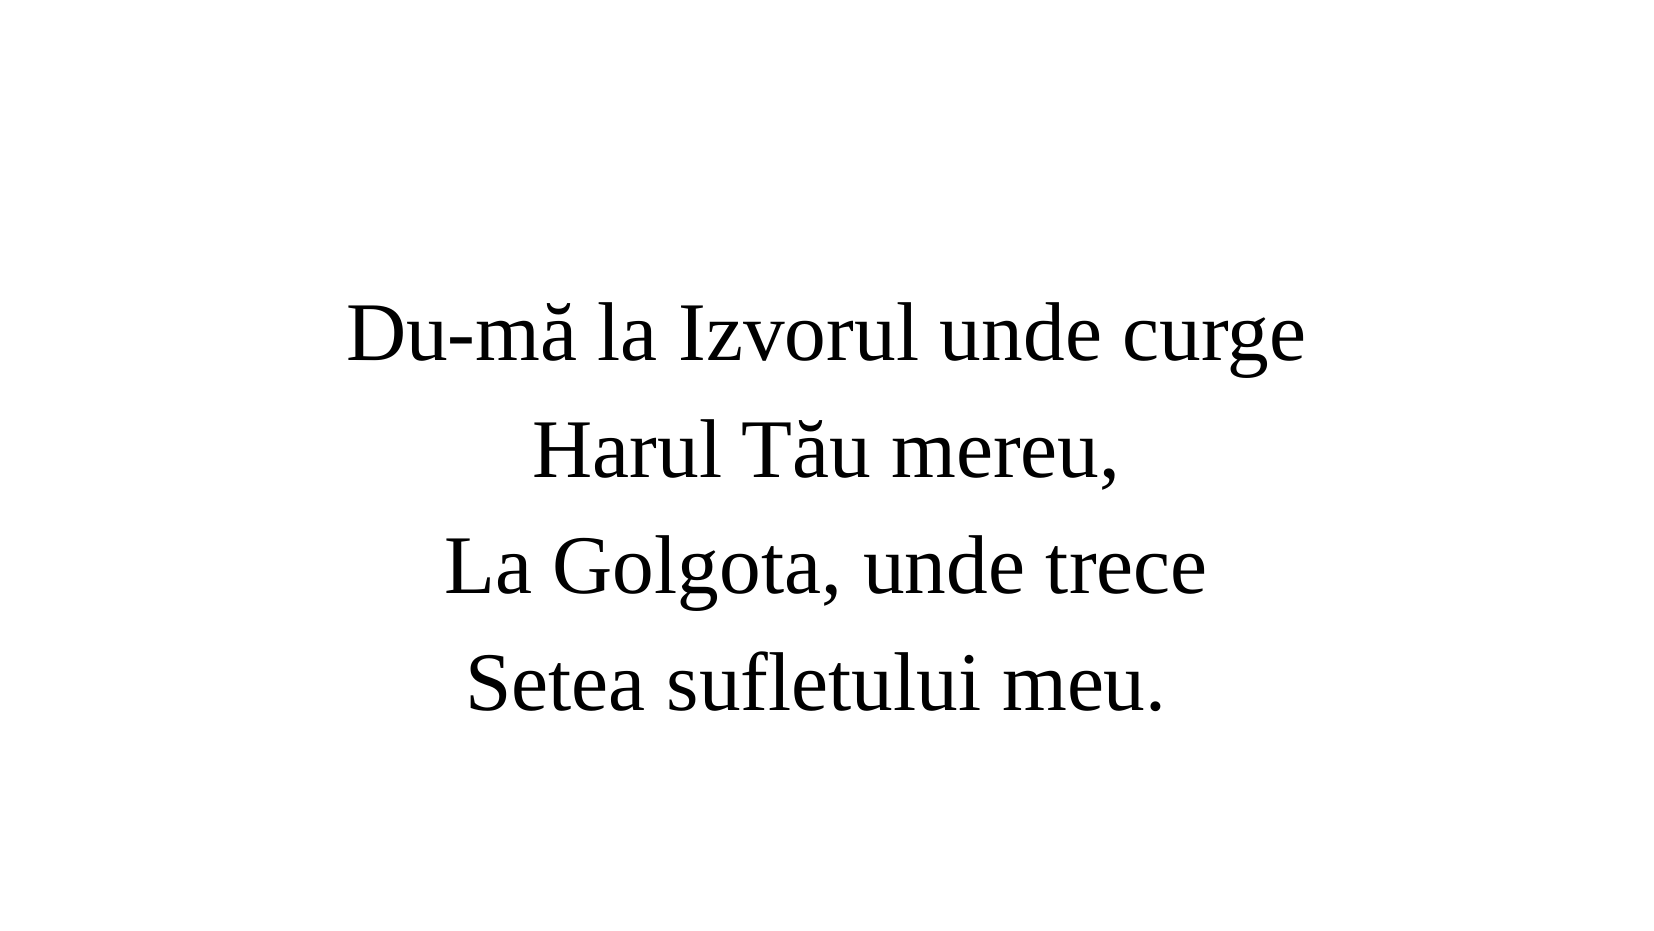

# Du-mă la Izvorul unde curge
Harul Tău mereu,
La Golgota, unde trece
Setea sufletului meu.